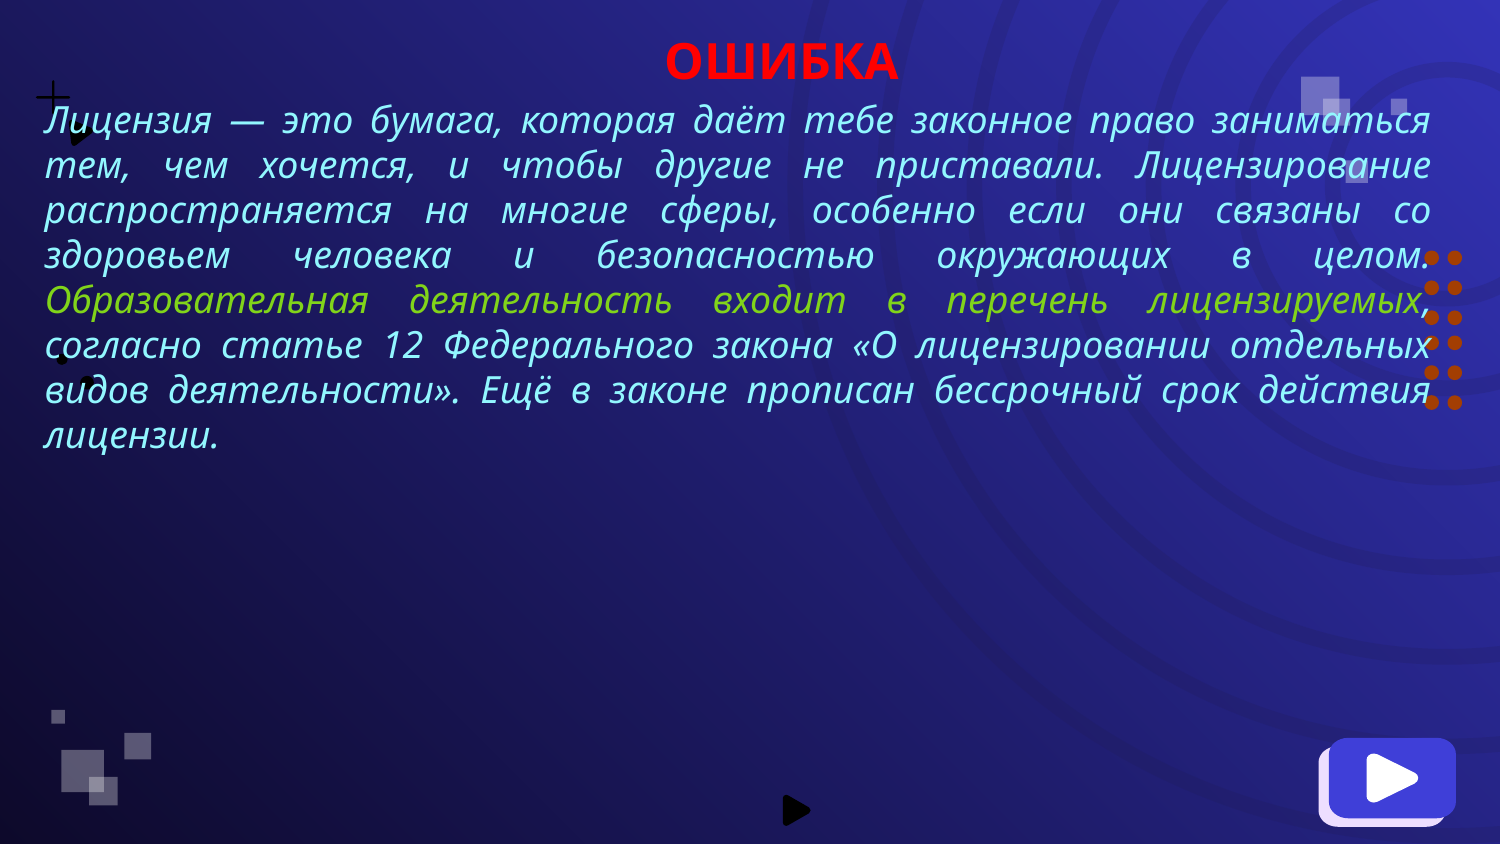

# ОШИБКА
Лицензия — это бумага, которая даёт тебе законное право заниматься тем, чем хочется, и чтобы другие не приставали. Лицензирование распространяется на многие сферы, особенно если они связаны со здоровьем человека и безопасностью окружающих в целом. Образовательная деятельность входит в перечень лицензируемых, согласно статье 12 Федерального закона «О лицензировании отдельных видов деятельности». Ещё в законе прописан бессрочный срок действия лицензии.